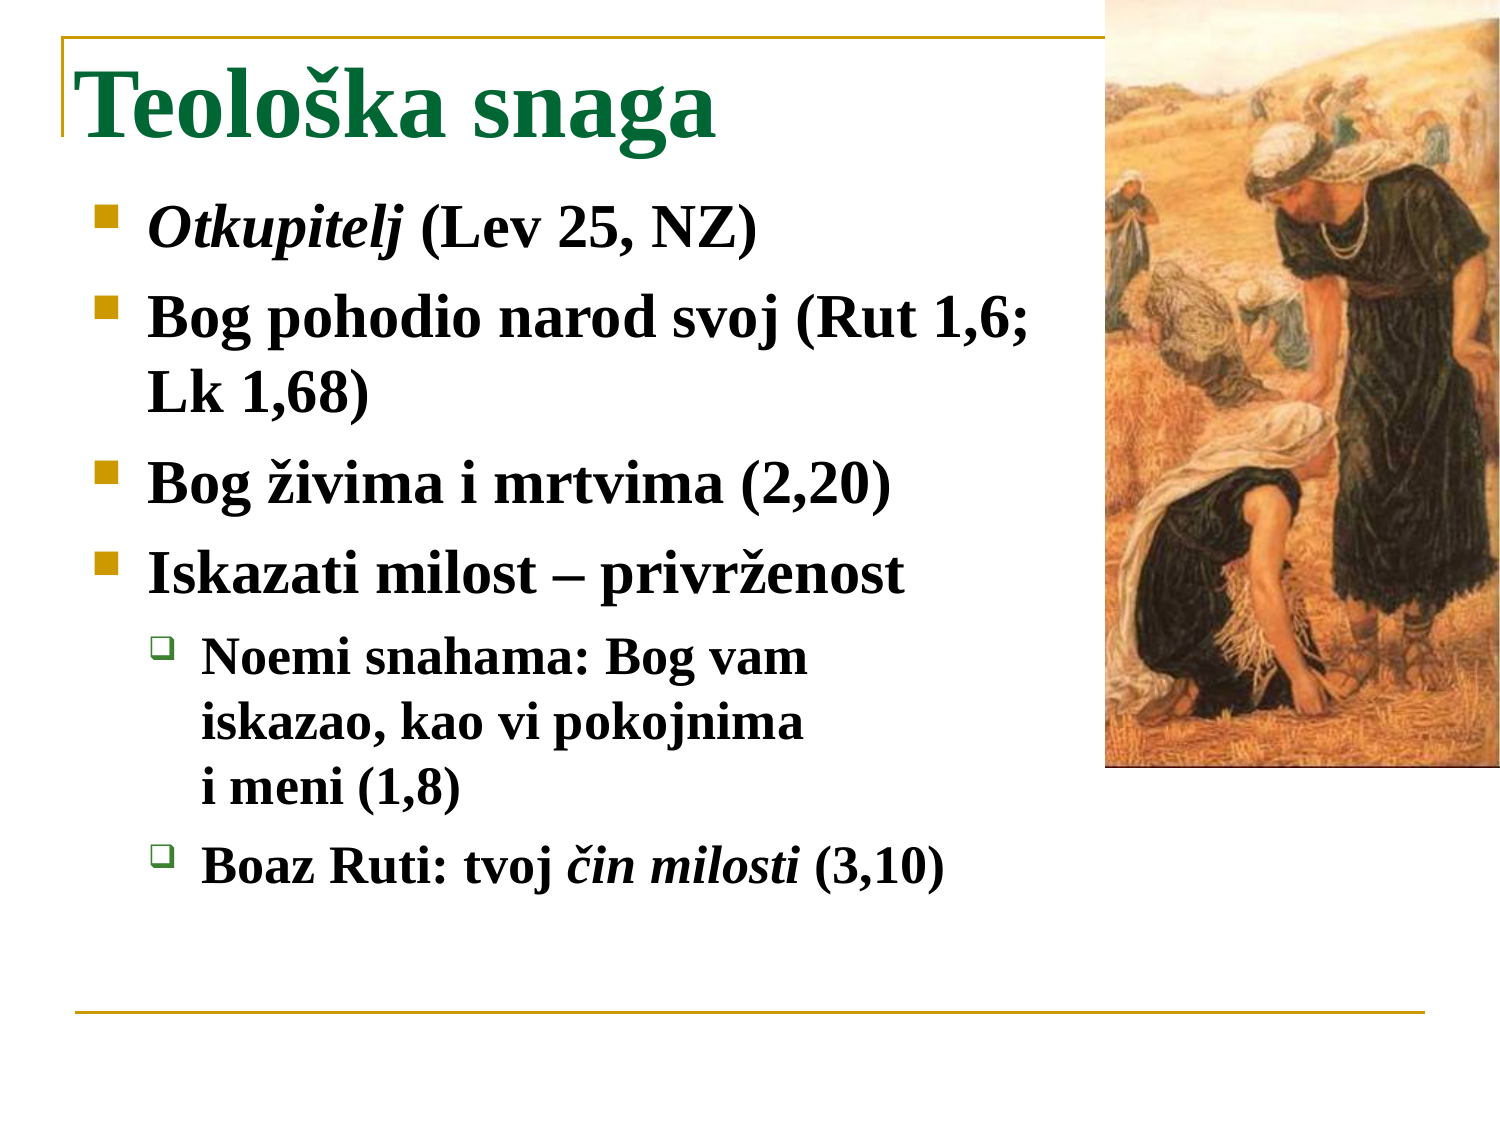

# Teološka snaga
Otkupitelj (Lev 25, NZ)
Bog pohodio narod svoj (Rut 1,6;
Lk 1,68)
Bog živima i mrtvima (2,20)
Iskazati milost – privrženost
Noemi snahama: Bog vam
iskazao, kao vi pokojnima
i meni (1,8)
Boaz Ruti: tvoj čin milosti (3,10)